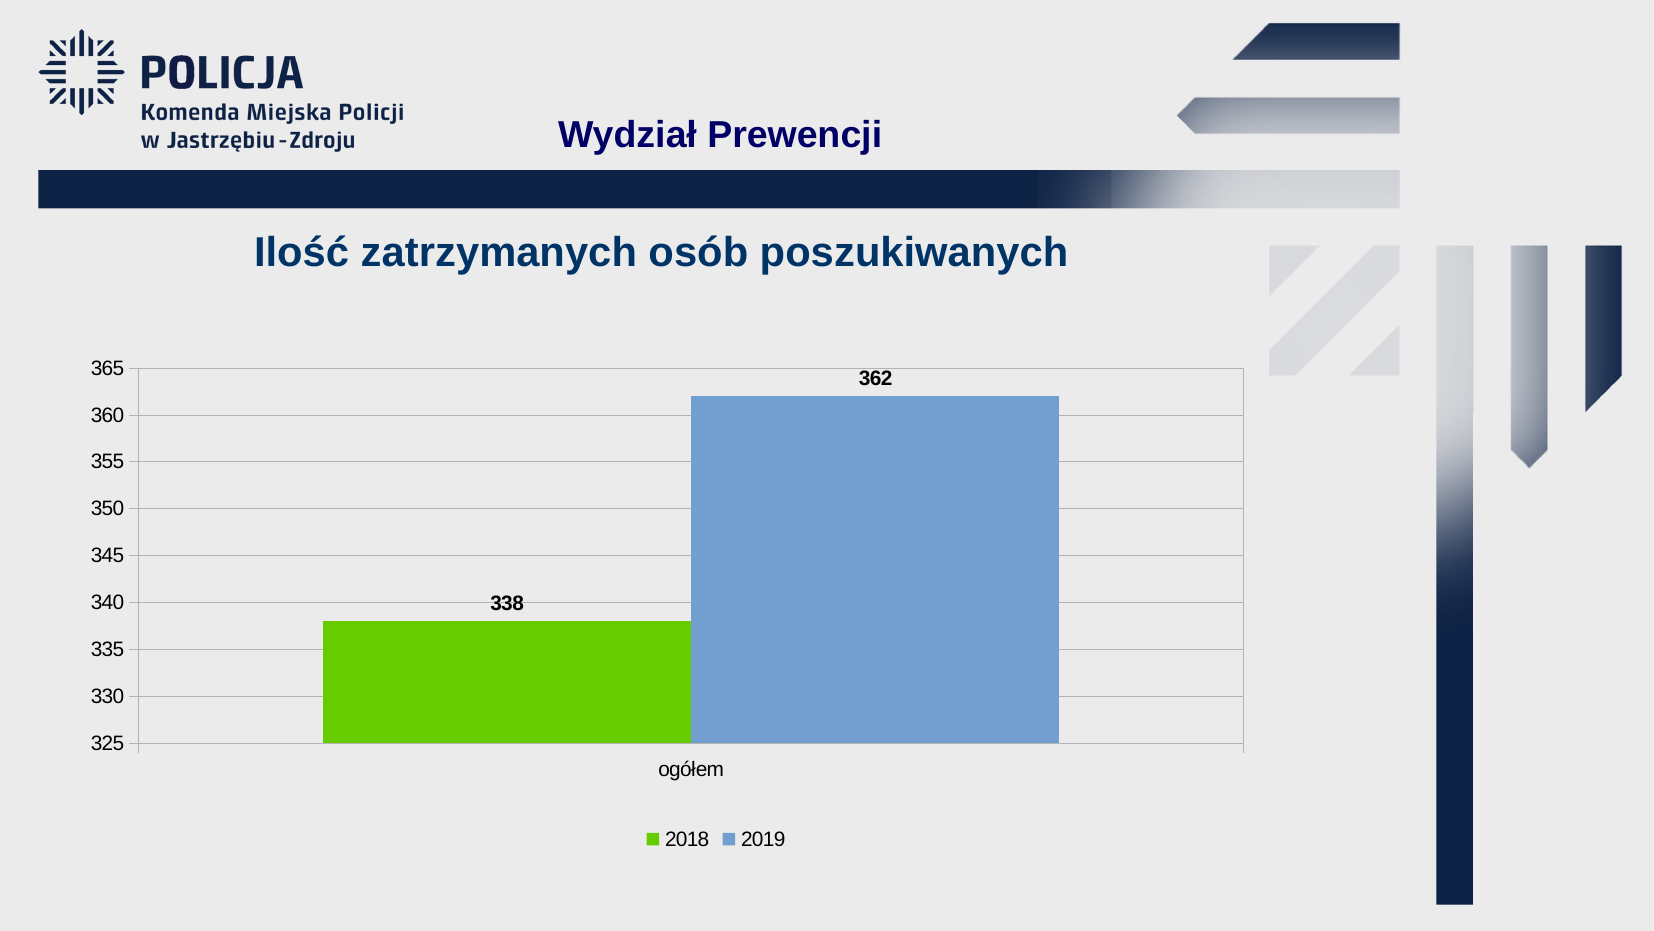

Wydział Prewencji
Ilość zatrzymanych osób poszukiwanych
### Chart
| Category | 2018 | 2019 |
|---|---|---|
| ogółem | 338.0 | 362.0 |